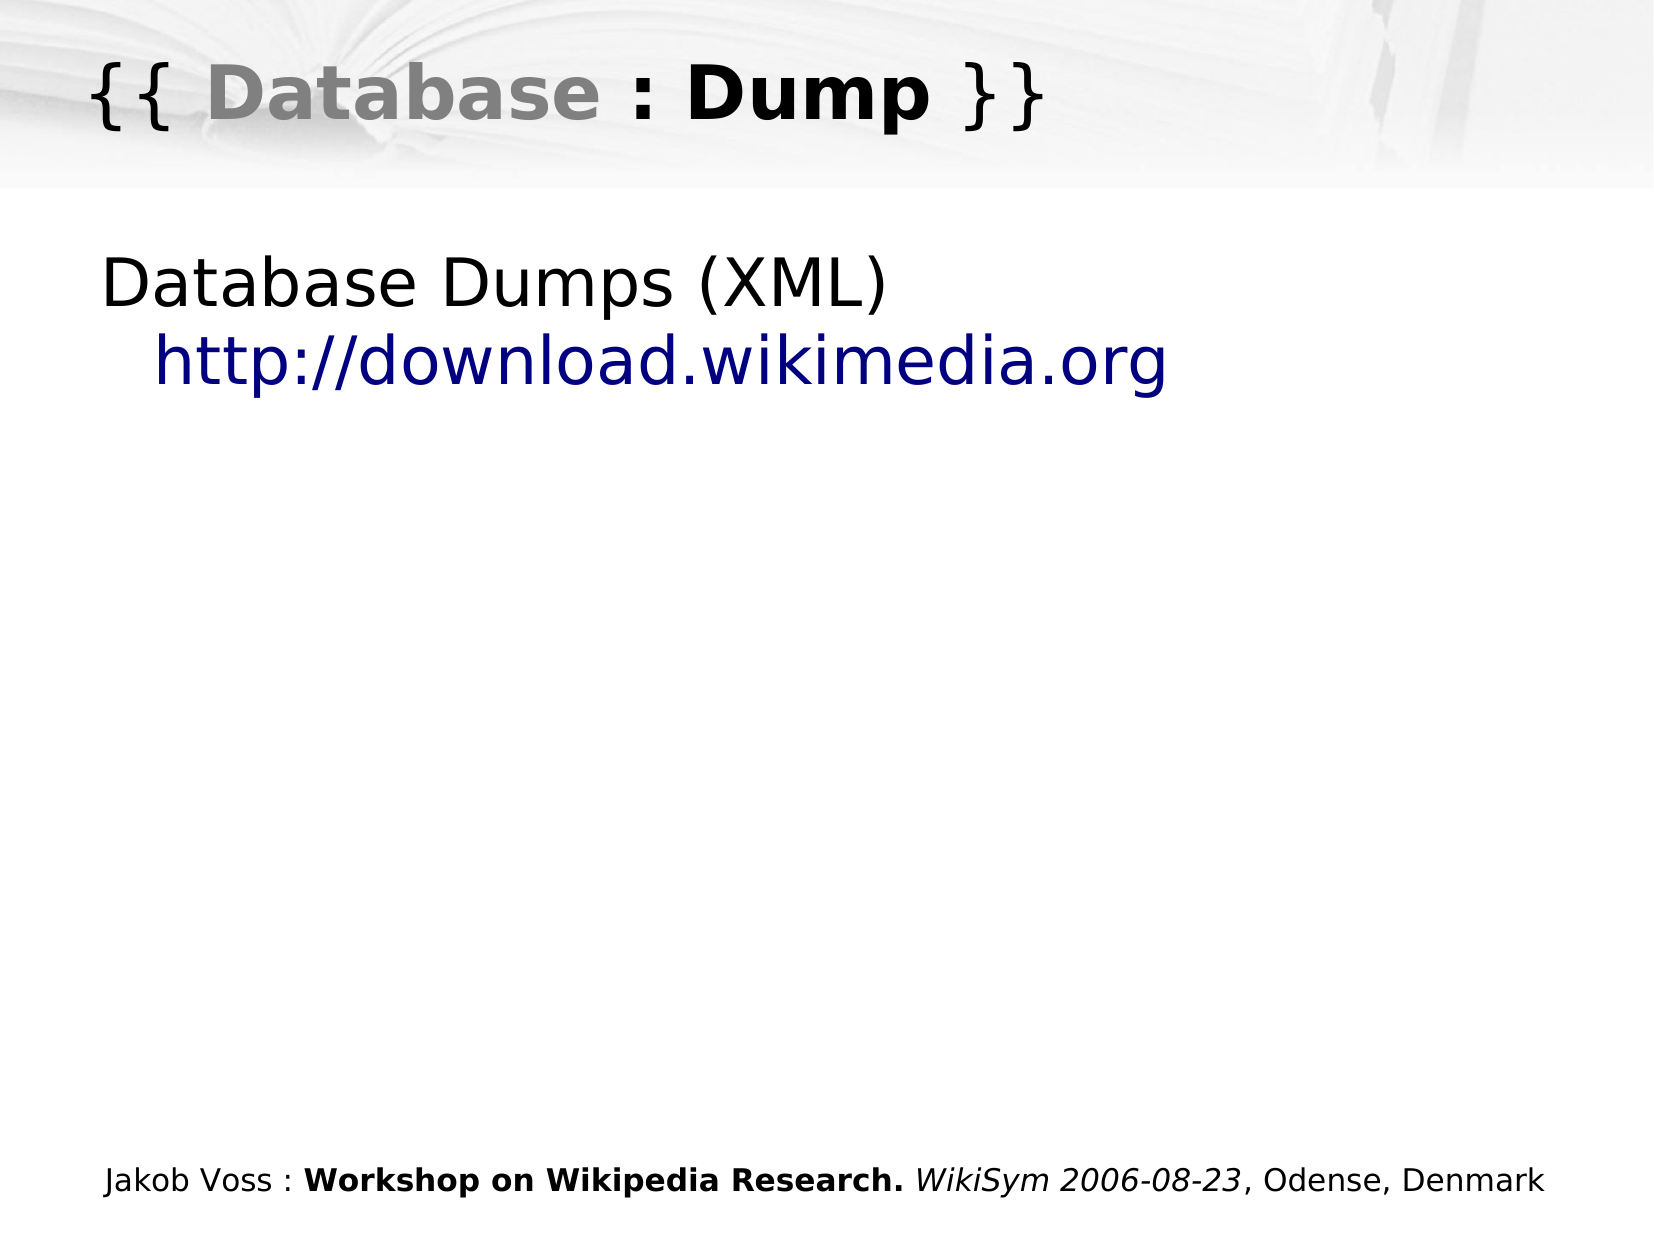

# {{ Database : Dump }}
Database Dumps (XML)
http://download.wikimedia.org